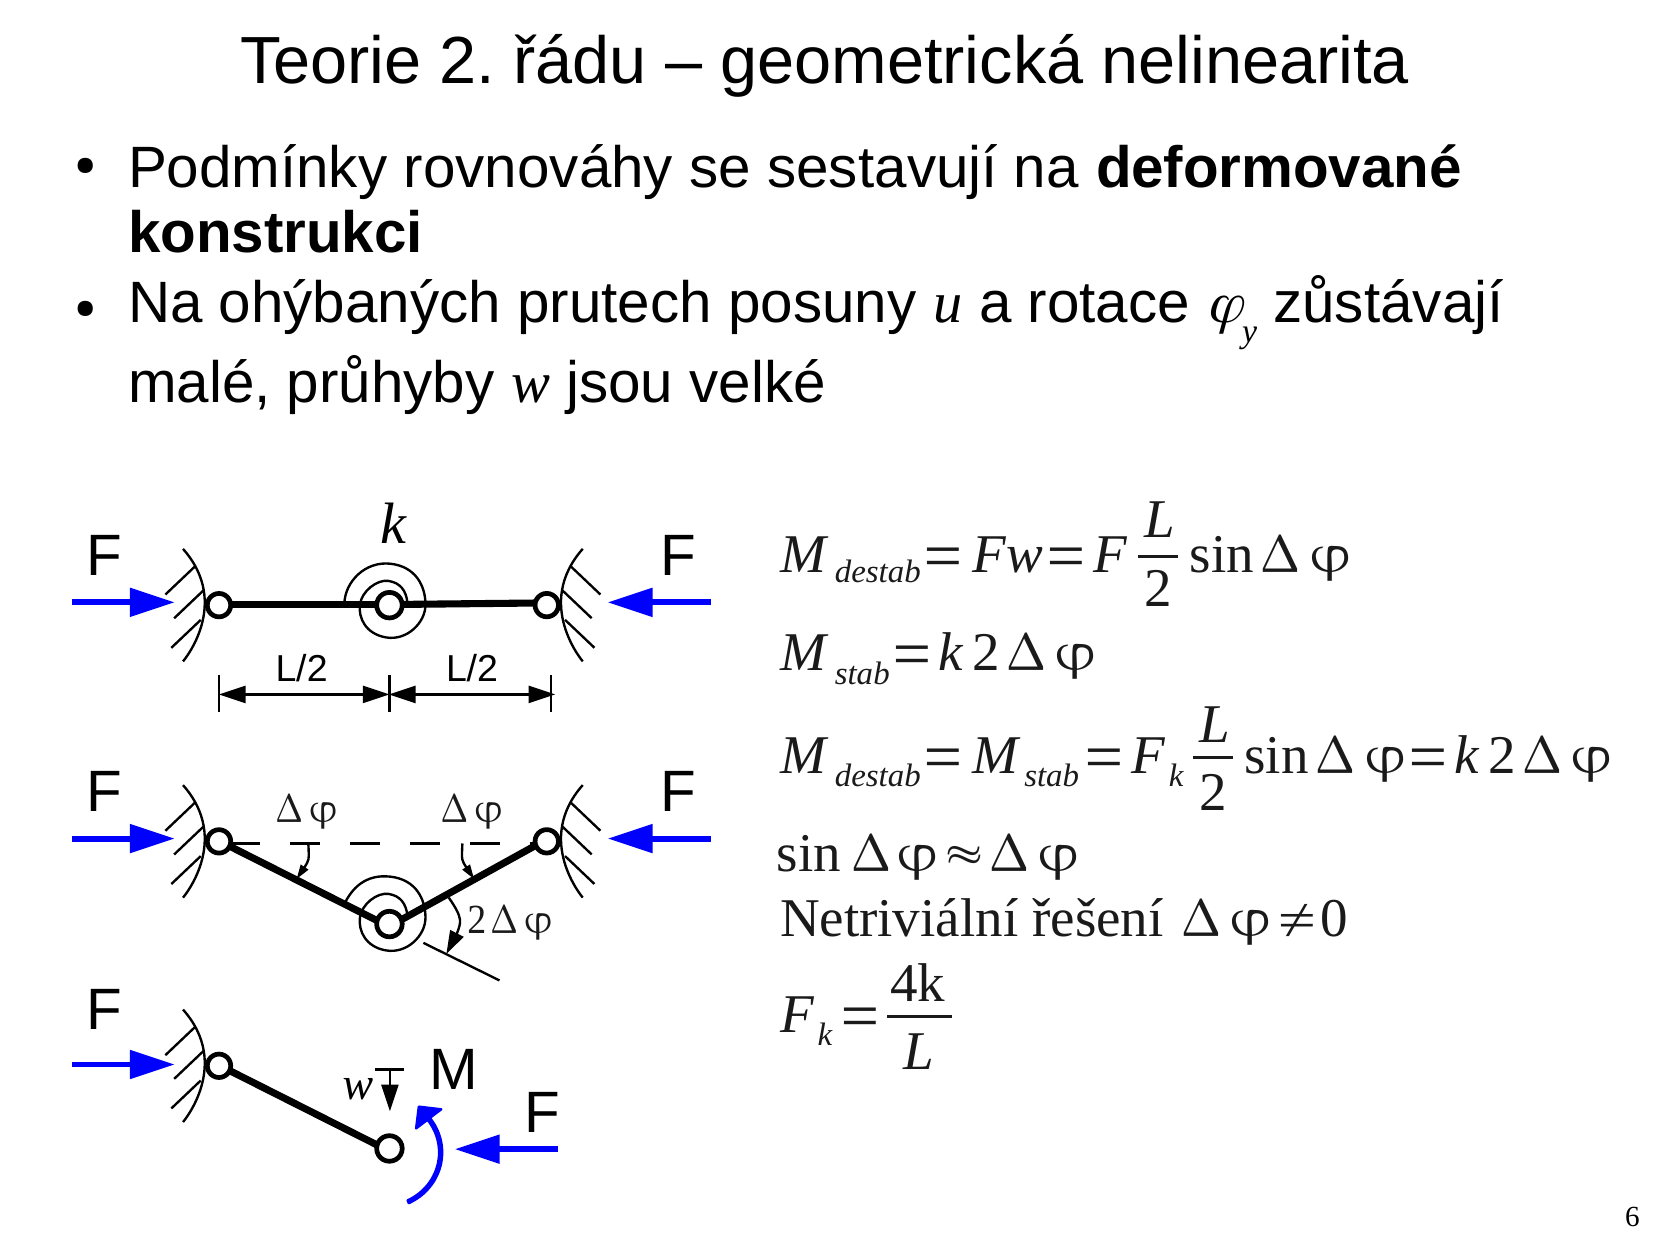

# Teorie 2. řádu – geometrická nelinearita
Podmínky rovnováhy se sestavují na deformované konstrukci
Na ohýbaných prutech posuny u a rotace jy zůstávají malé, průhyby w jsou velké
k
F
F
L/2
L/2
F
F
F
M
w
F
6